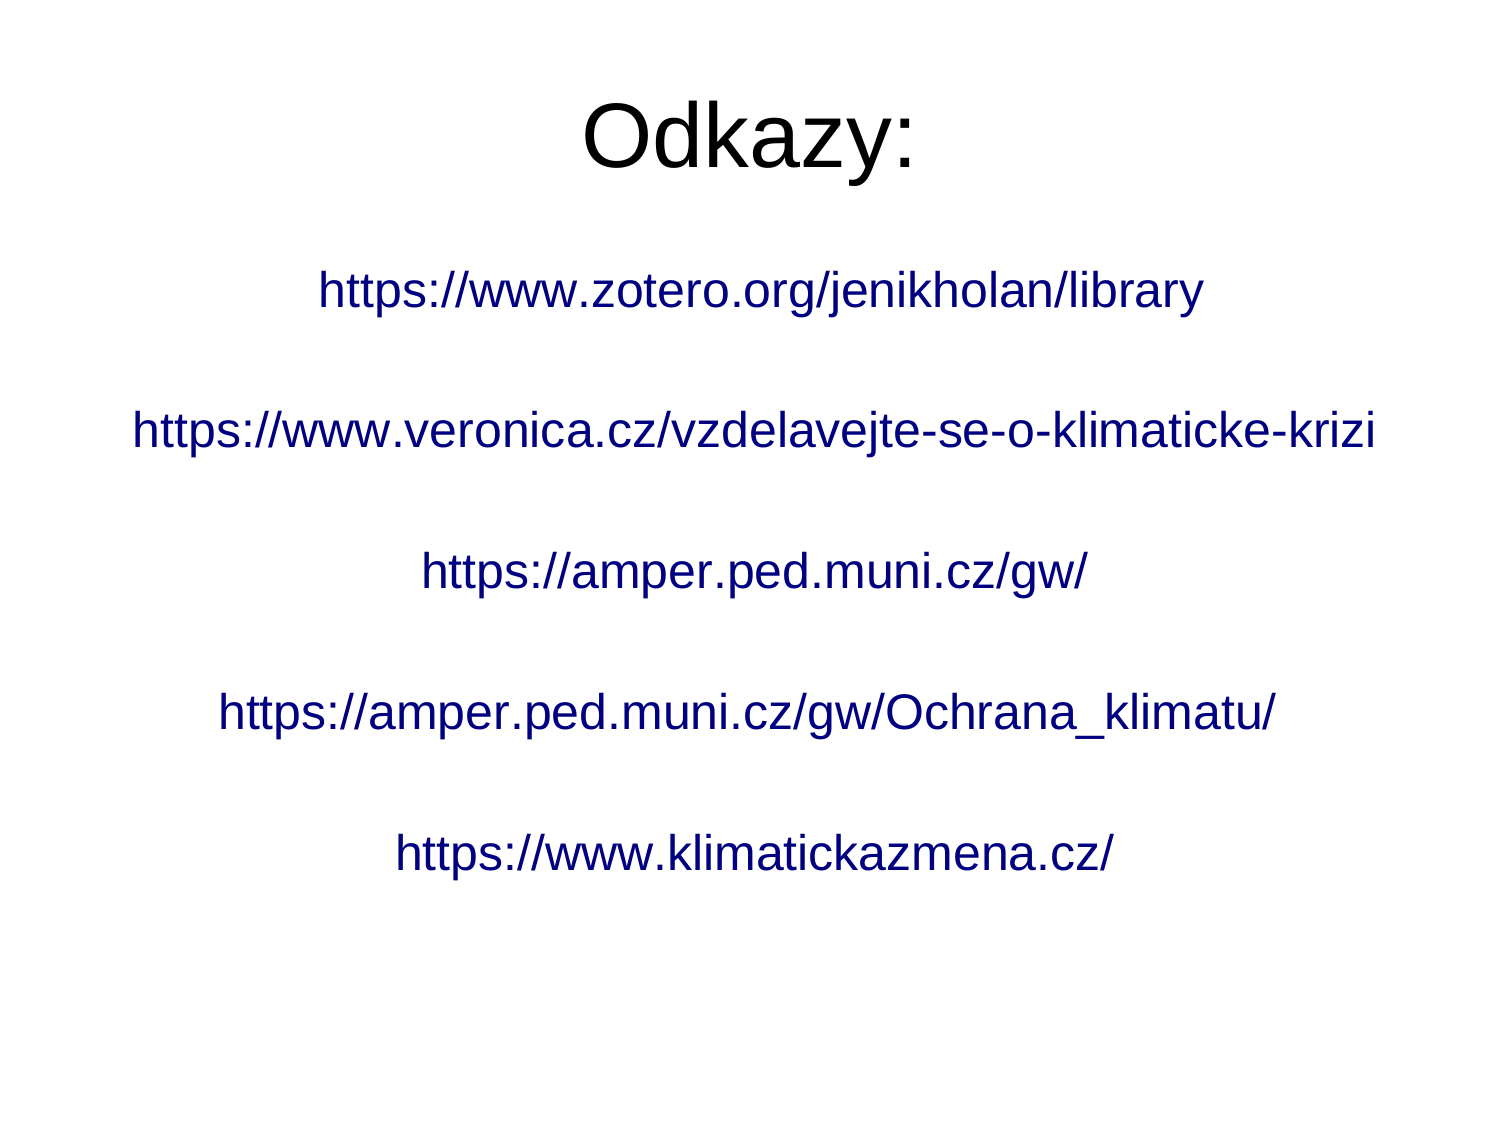

# Odkazy:
 https://www.zotero.org/jenikholan/library
https://www.veronica.cz/vzdelavejte-se-o-klimaticke-krizi
https://amper.ped.muni.cz/gw/
https://amper.ped.muni.cz/gw/Ochrana_klimatu/
https://www.klimatickazmena.cz/